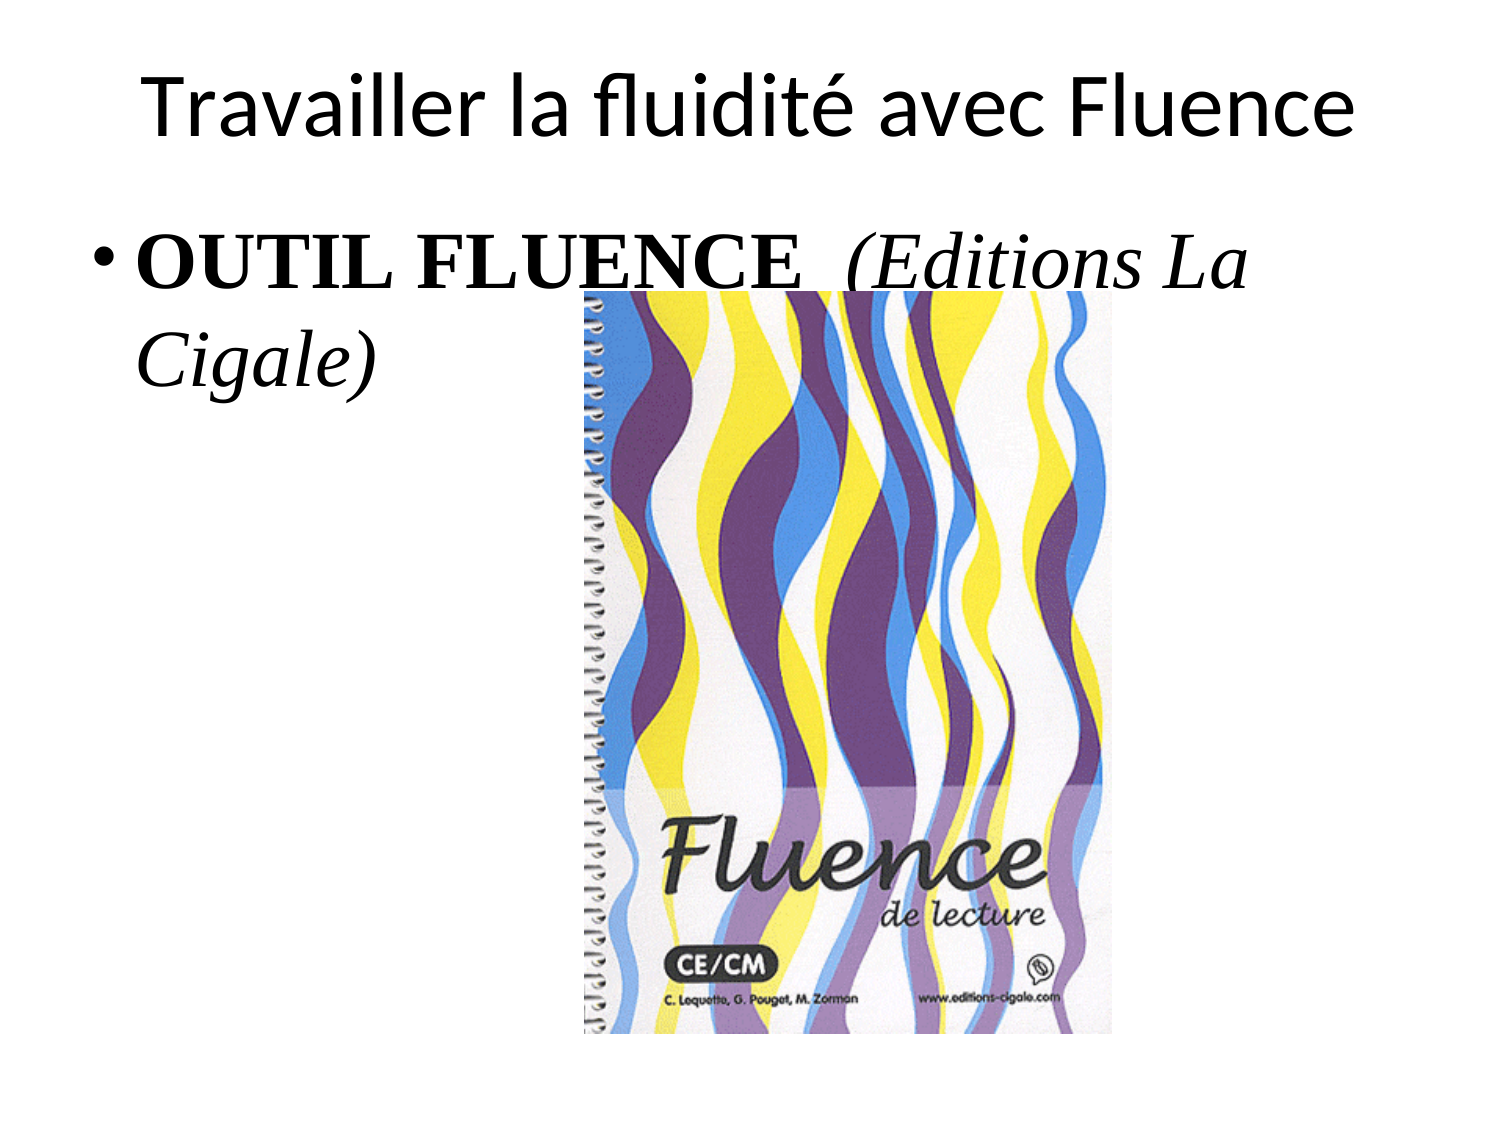

Travailler la fluidité avec Fluence
OUTIL FLUENCE (Editions La Cigale)